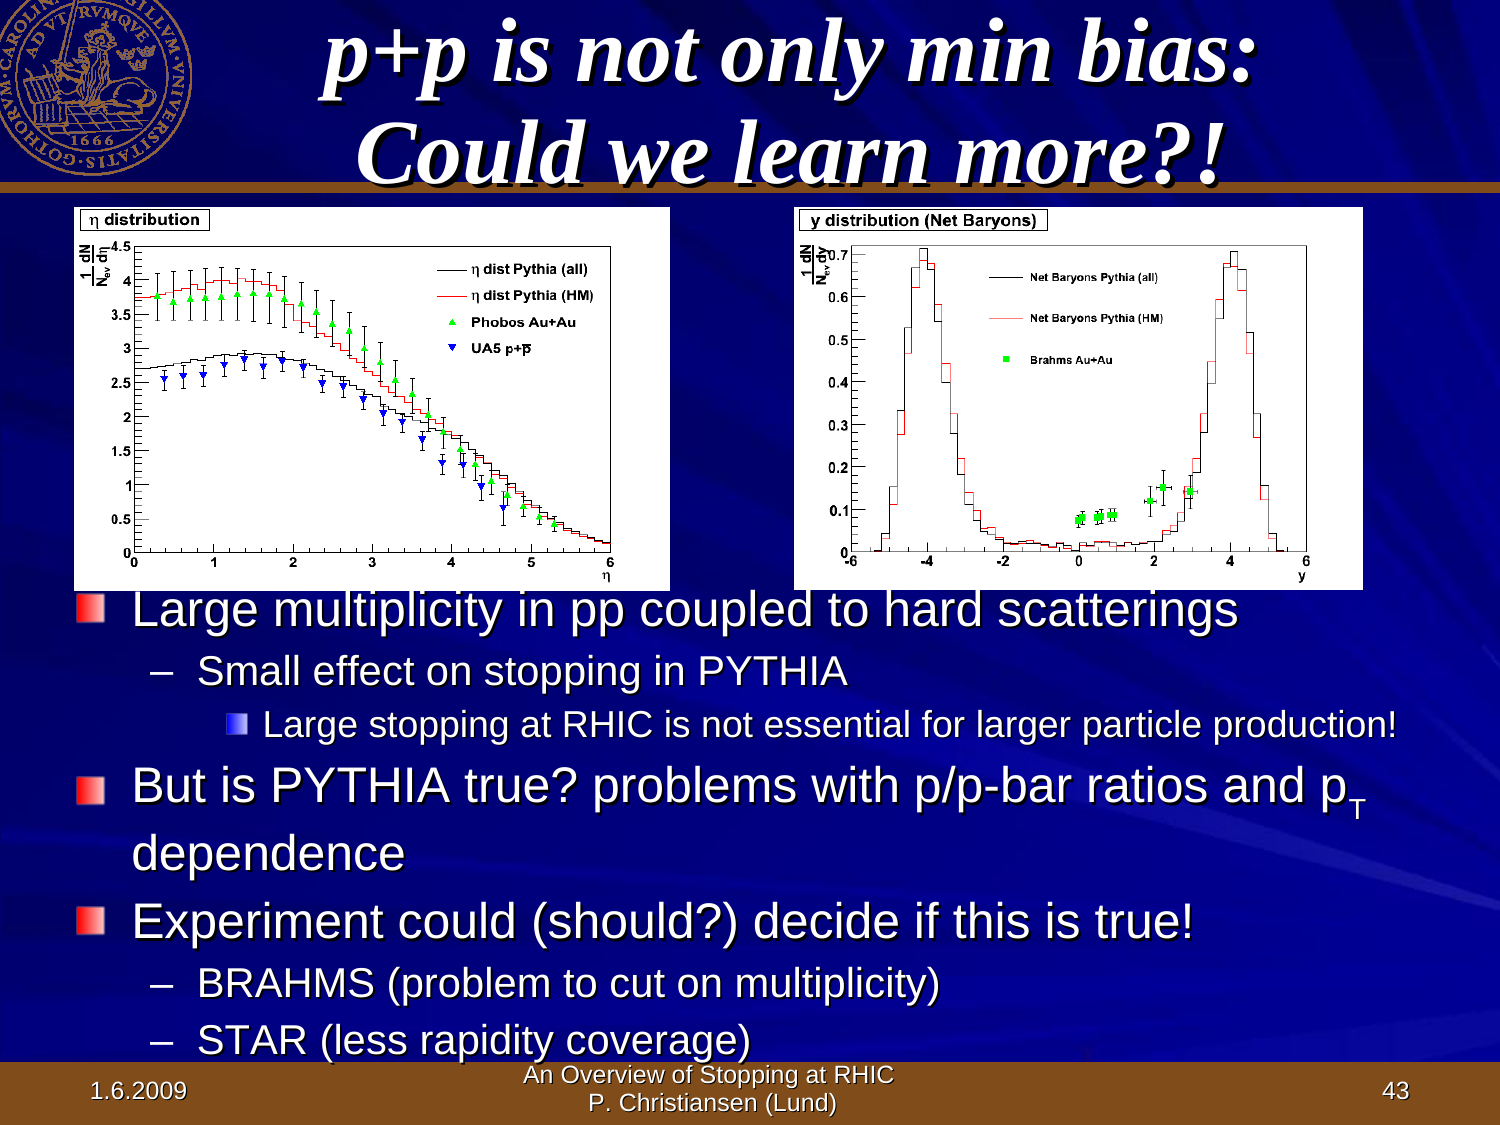

p+p is not only min bias:
Could we learn more?!
# Large multiplicity in pp coupled to hard scatterings
Small effect on stopping in PYTHIA
Large stopping at RHIC is not essential for larger particle production!
But is PYTHIA true? problems with p/p-bar ratios and pT dependence
Experiment could (should?) decide if this is true!
BRAHMS (problem to cut on multiplicity)
STAR (less rapidity coverage)
43